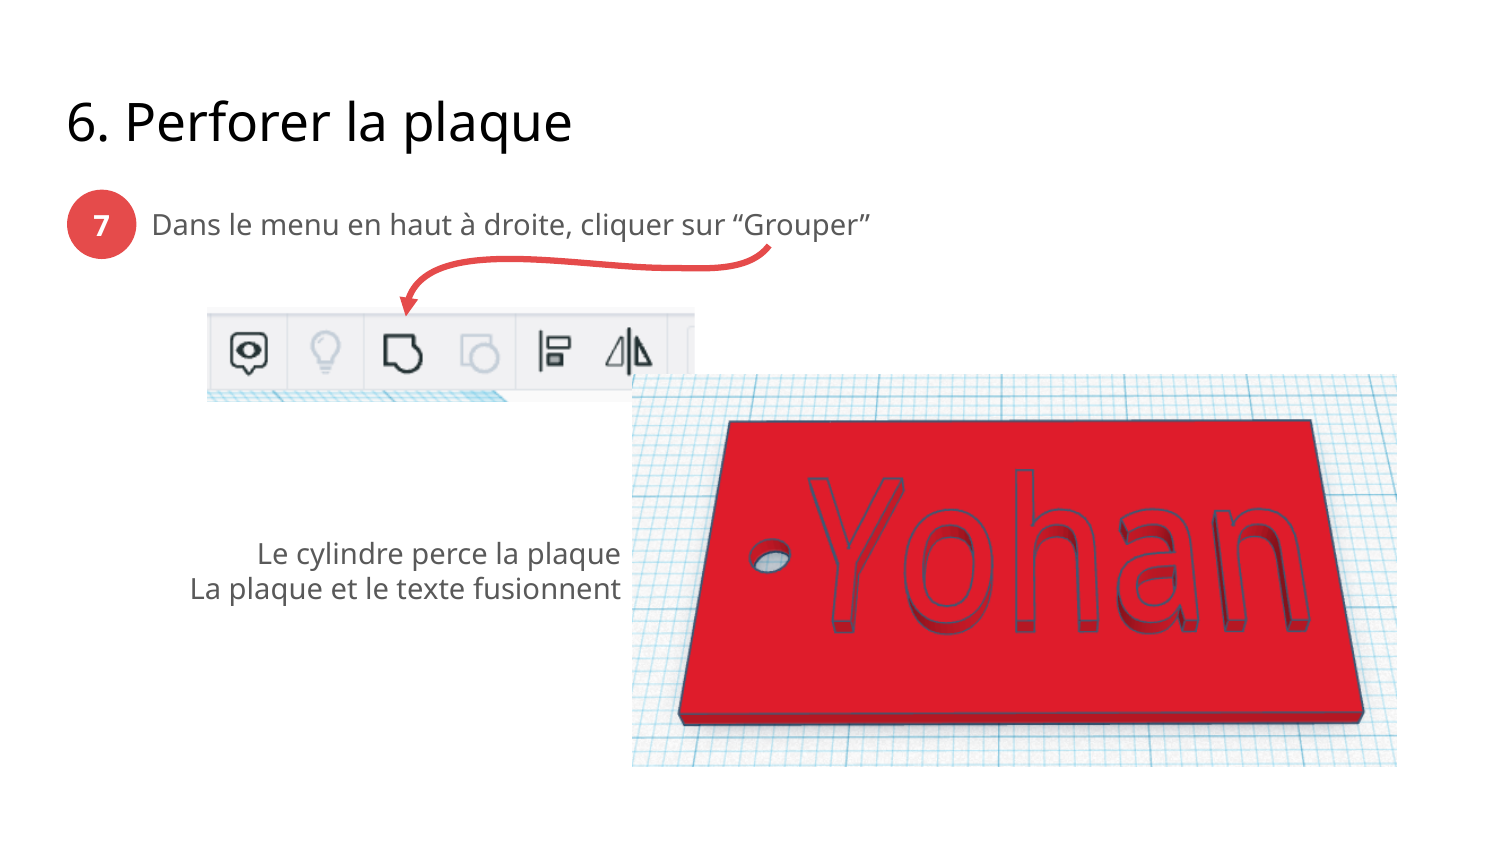

# 6. Perforer la plaque
7
Dans le menu en haut à droite, cliquer sur “Grouper”
Le cylindre perce la plaque
La plaque et le texte fusionnent